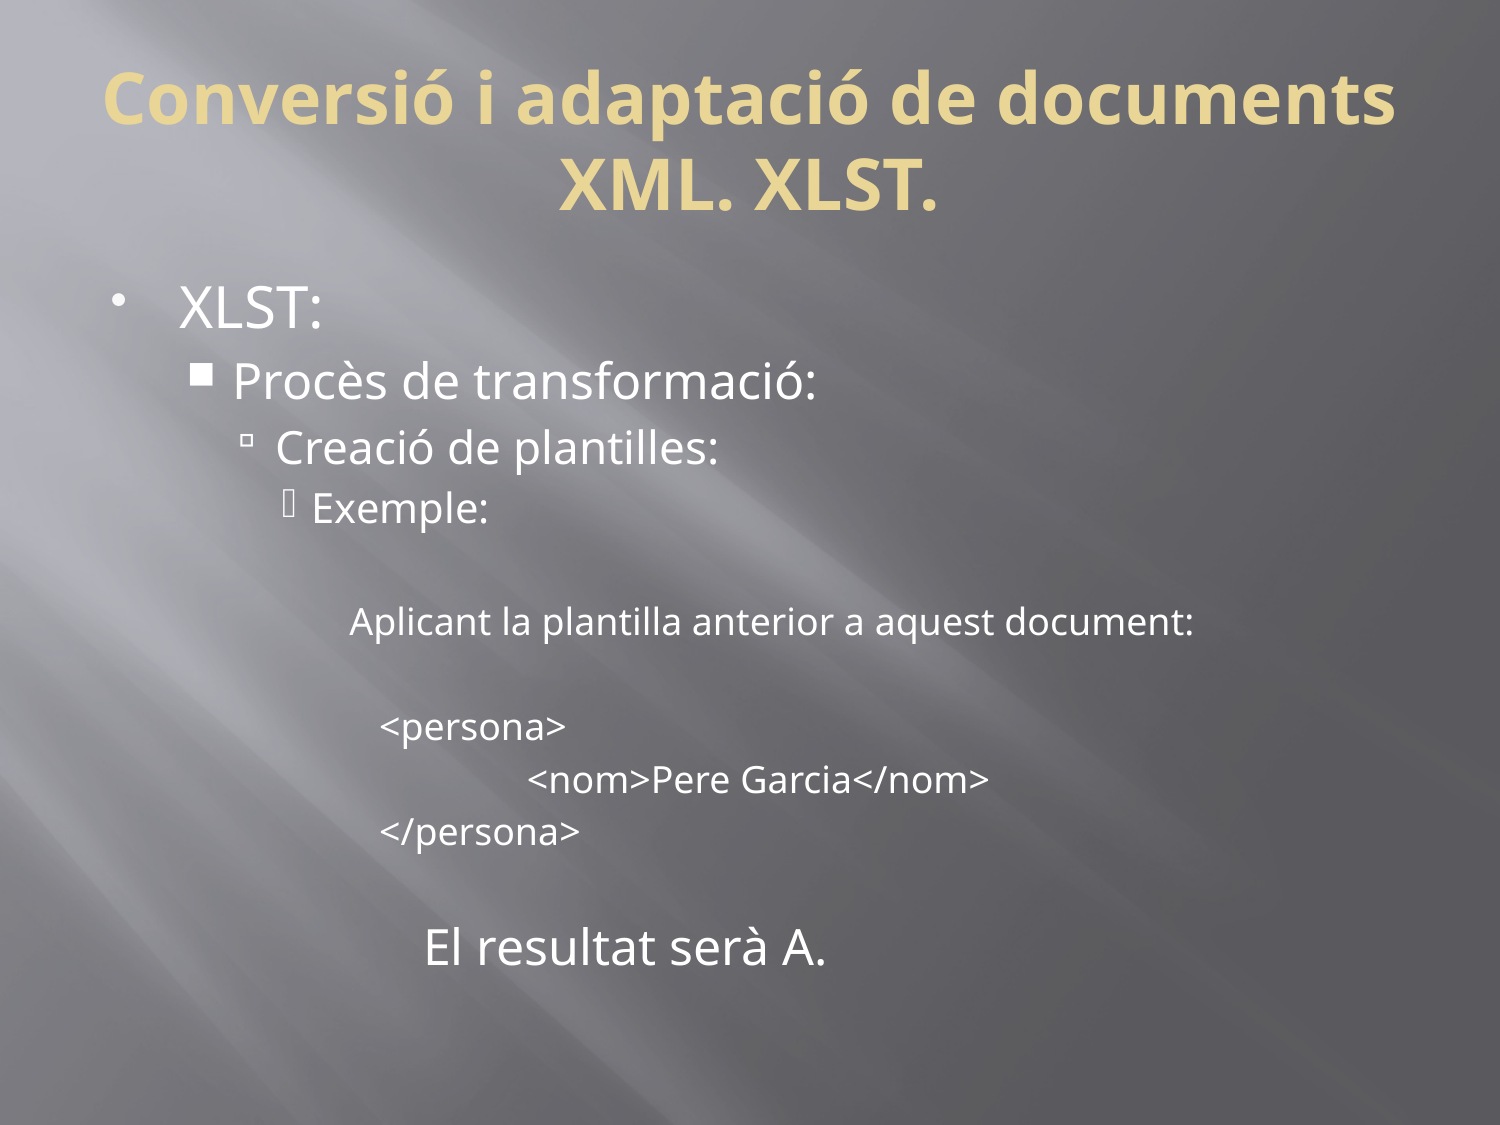

Conversió i adaptació de documents XML. XLST.
# XLST:
Procès de transformació:
Creació de plantilles:
Exemple:
Aplicant la plantilla anterior a aquest document:
	<persona>
			<nom>Pere Garcia</nom>
	</persona>
		 El resultat serà A.